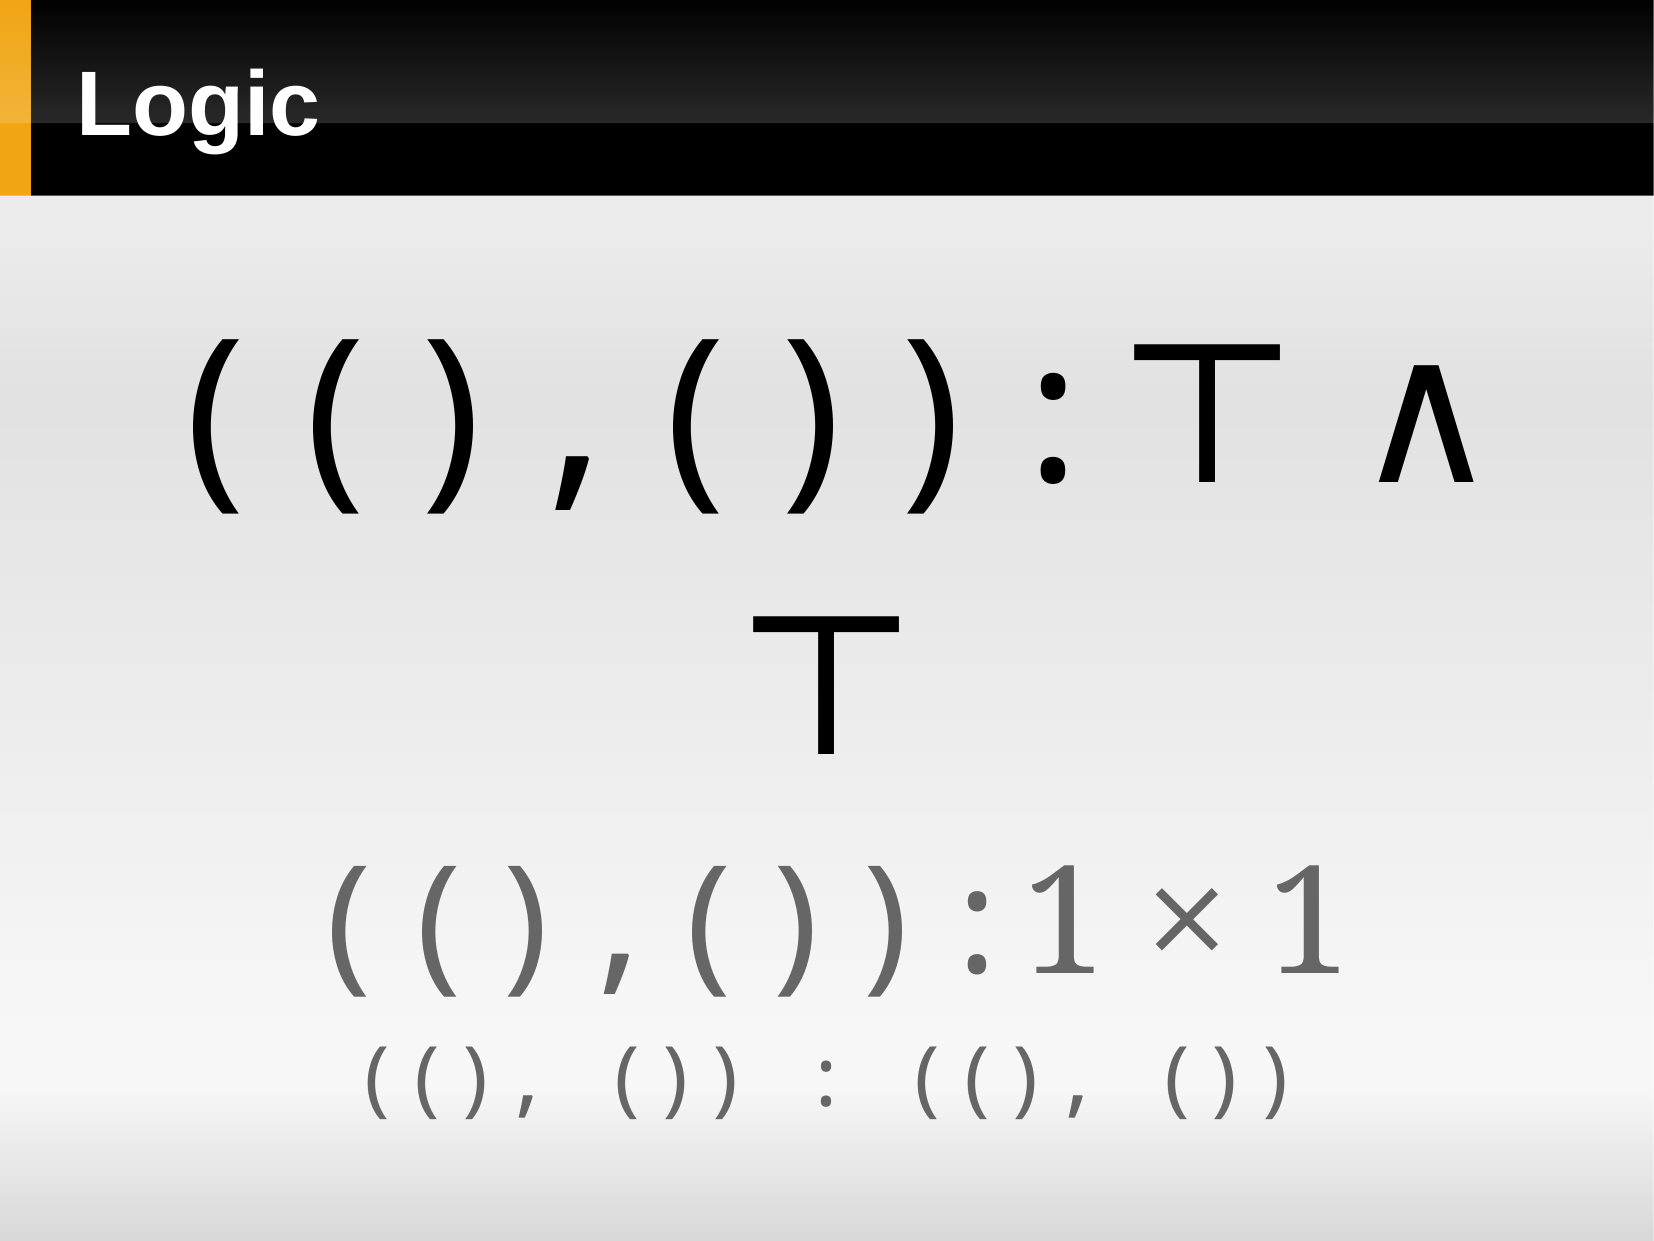

# Logic
((),()):⊤ ∧ ⊤
((),()):1 × 1
((), ()) : ((), ())